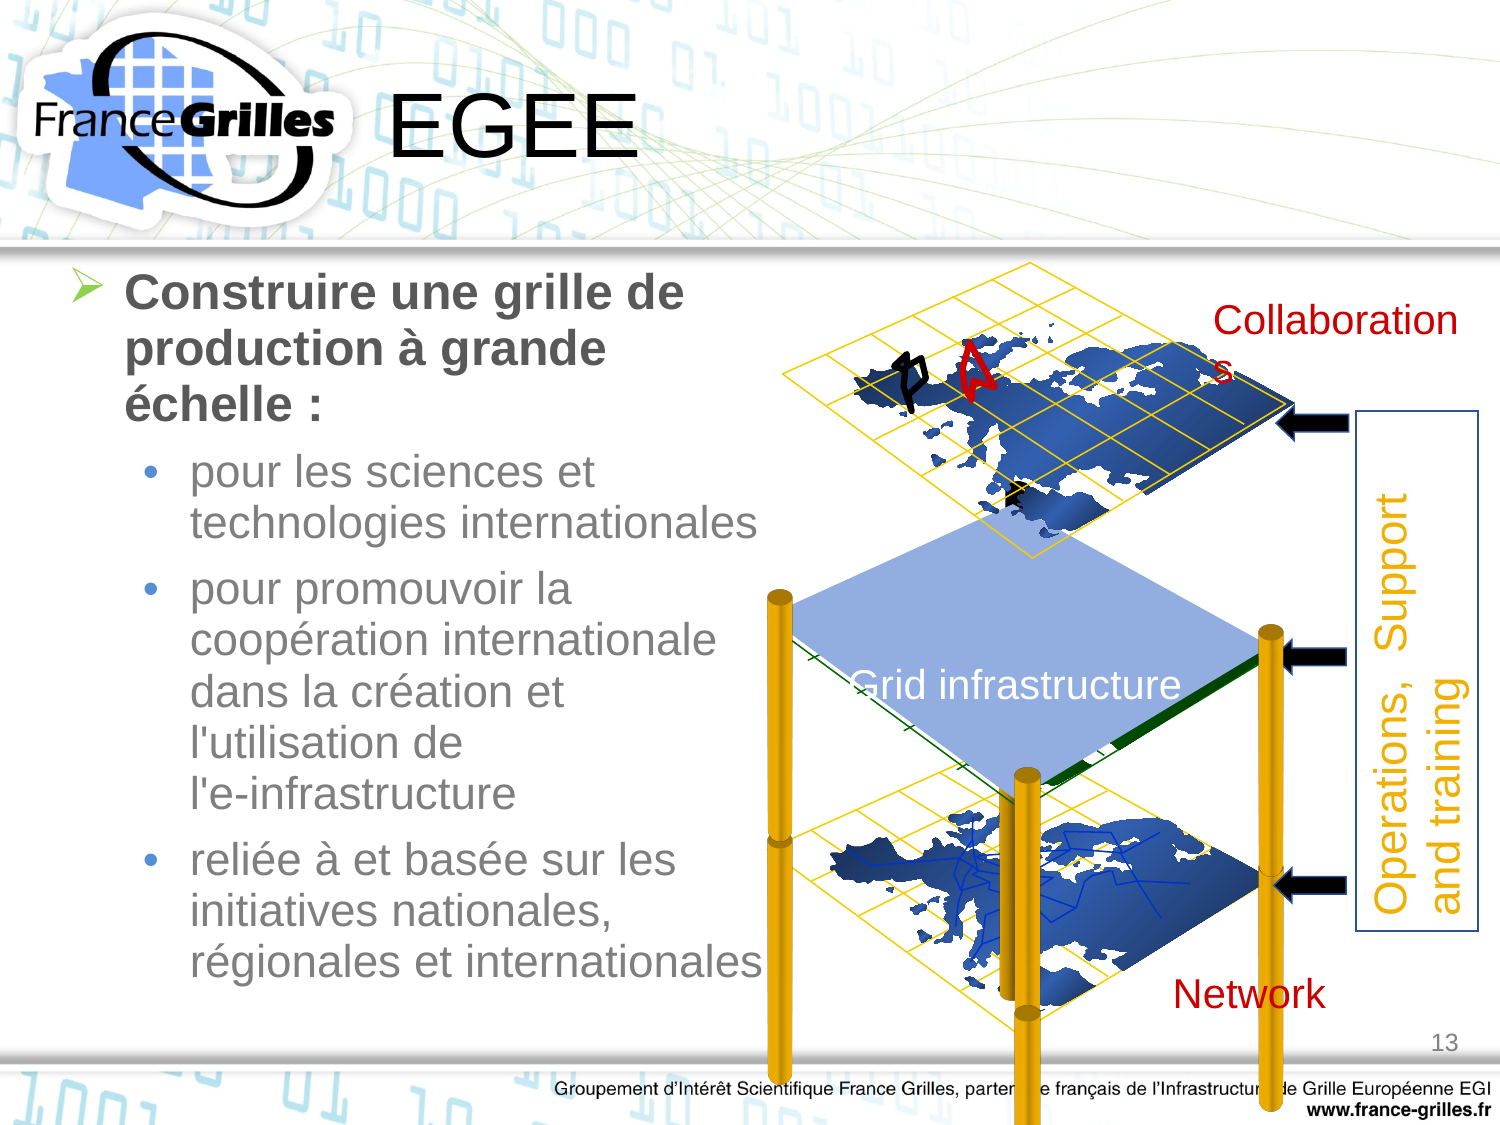

# EGEE
Construire une grille de production à grande échelle :
pour les sciences et technologies internationales
pour promouvoir la coopération internationale dans la création et l'utilisation de
l'e-infrastructure
reliée à et basée sur les initiatives nationales, régionales et internationales
Collaborations
Grid infrastructure
Operations, Support and training
Network
13
Introduction aux grilles